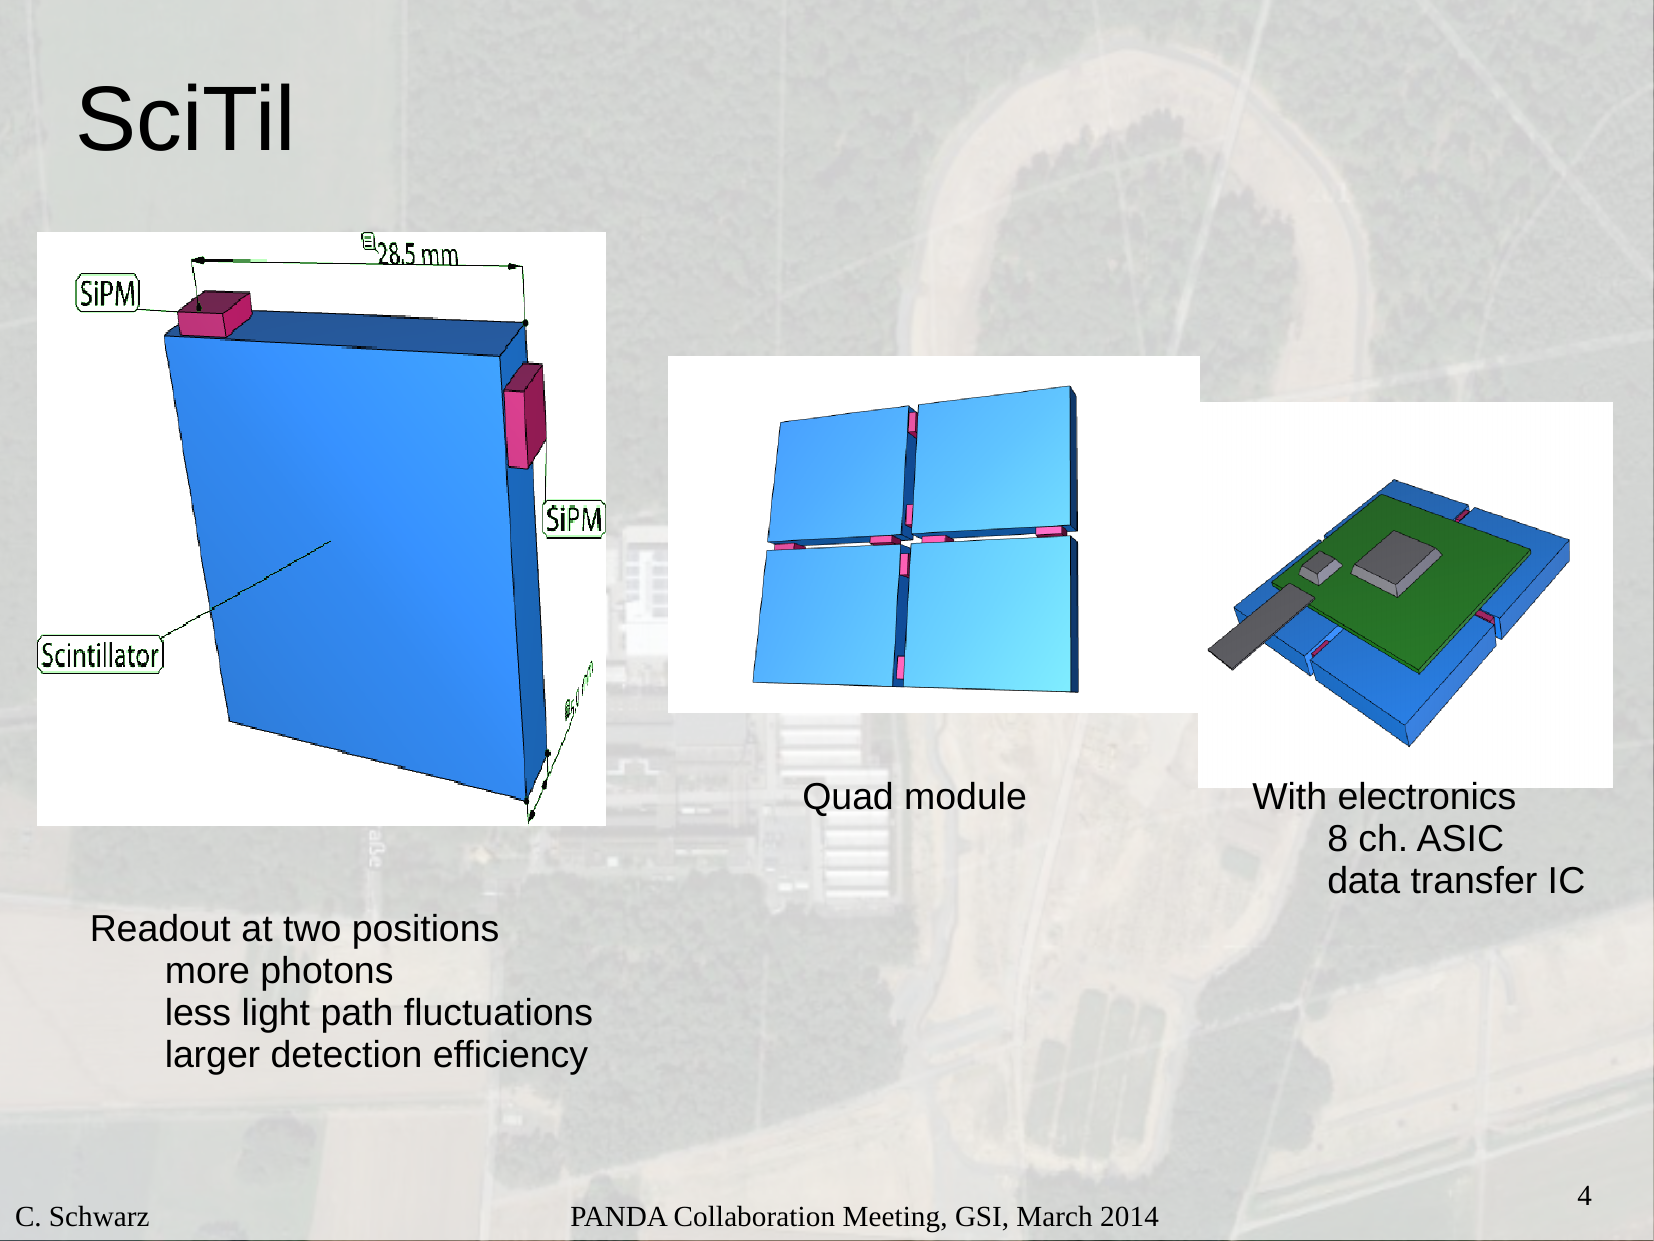

# SciTil
Quad module
With electronics
	8 ch. ASIC
	data transfer IC
Readout at two positions
	more photons
	less light path fluctuations
	larger detection efficiency
4